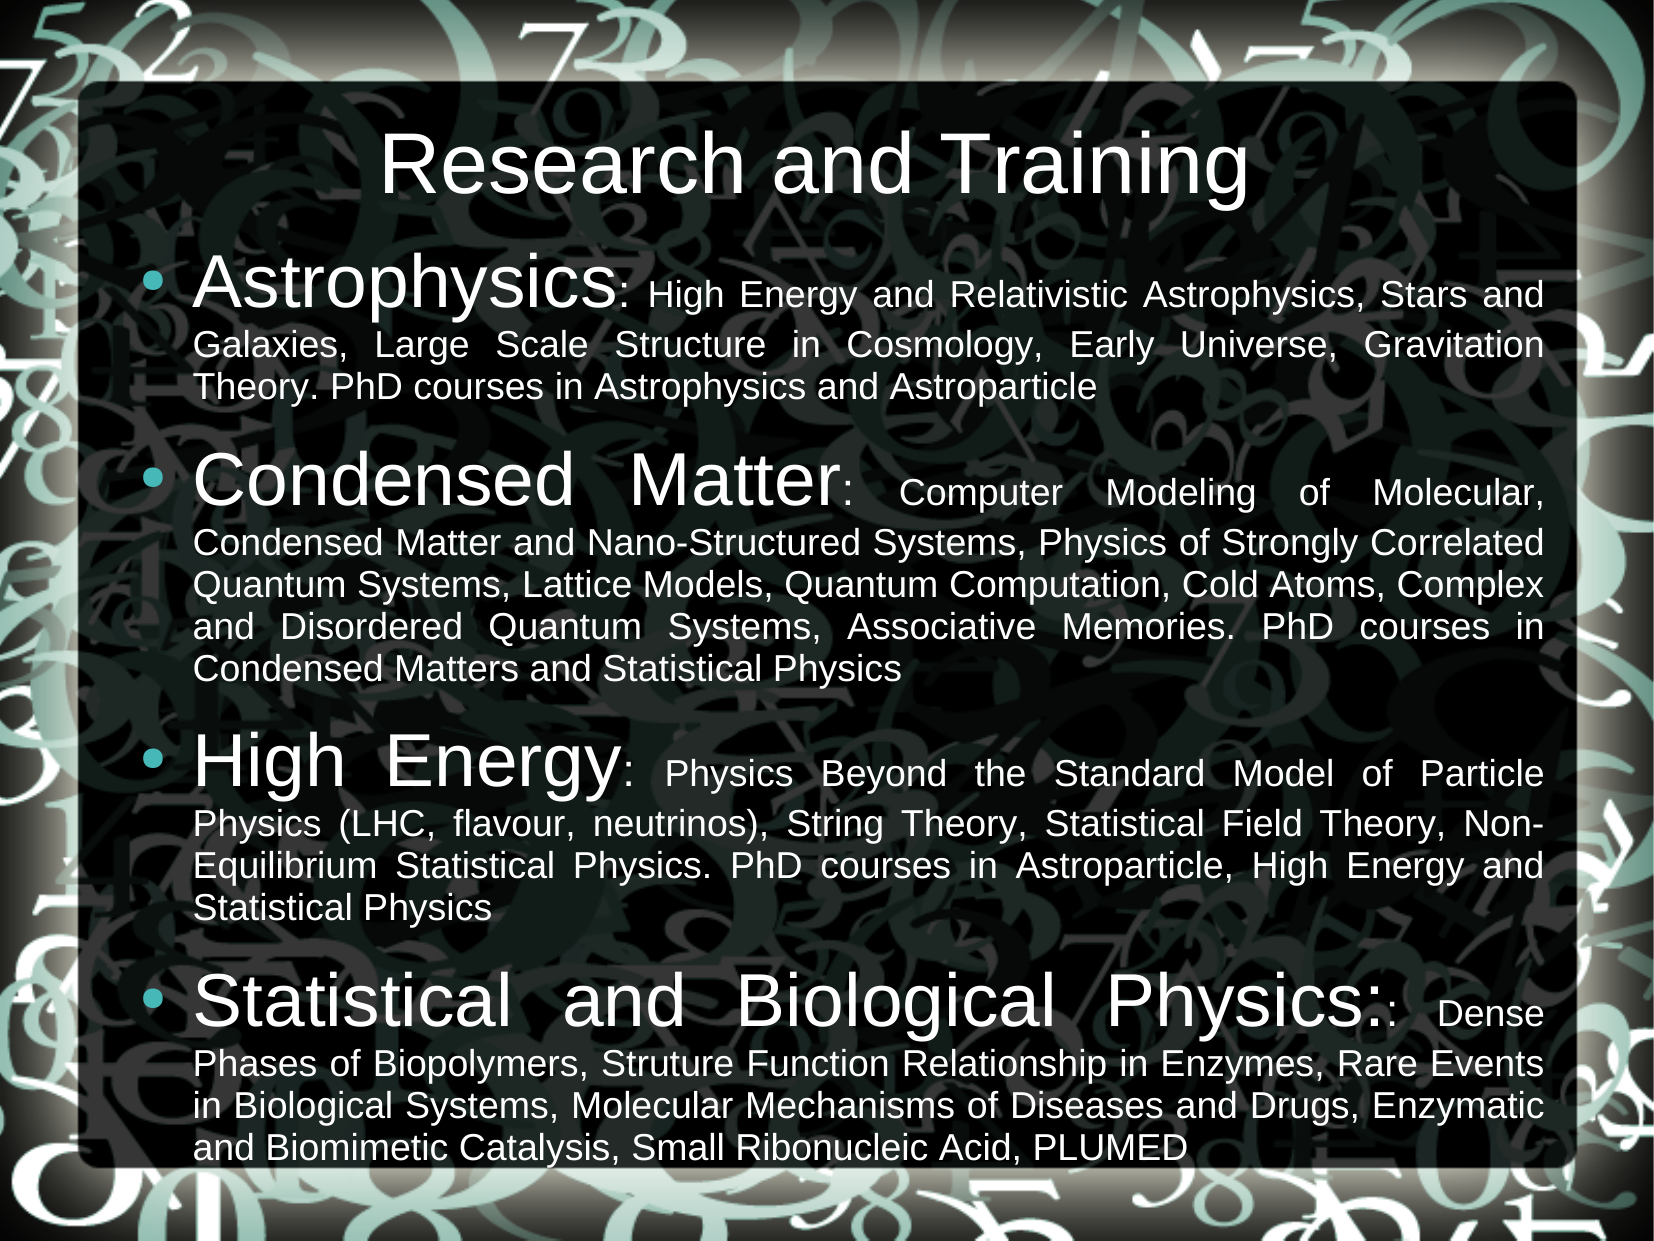

# Research and Training
Astrophysics: High Energy and Relativistic Astrophysics, Stars and Galaxies, Large Scale Structure in Cosmology, Early Universe, Gravitation Theory. PhD courses in Astrophysics and Astroparticle
Condensed Matter: Computer Modeling of Molecular, Condensed Matter and Nano-Structured Systems, Physics of Strongly Correlated Quantum Systems, Lattice Models, Quantum Computation, Cold Atoms, Complex and Disordered Quantum Systems, Associative Memories. PhD courses in Condensed Matters and Statistical Physics
High Energy: Physics Beyond the Standard Model of Particle Physics (LHC, flavour, neutrinos), String Theory, Statistical Field Theory, Non-Equilibrium Statistical Physics. PhD courses in Astroparticle, High Energy and Statistical Physics
Statistical and Biological Physics:: Dense Phases of Biopolymers, Struture Function Relationship in Enzymes, Rare Events in Biological Systems, Molecular Mechanisms of Diseases and Drugs, Enzymatic and Biomimetic Catalysis, Small Ribonucleic Acid, PLUMED